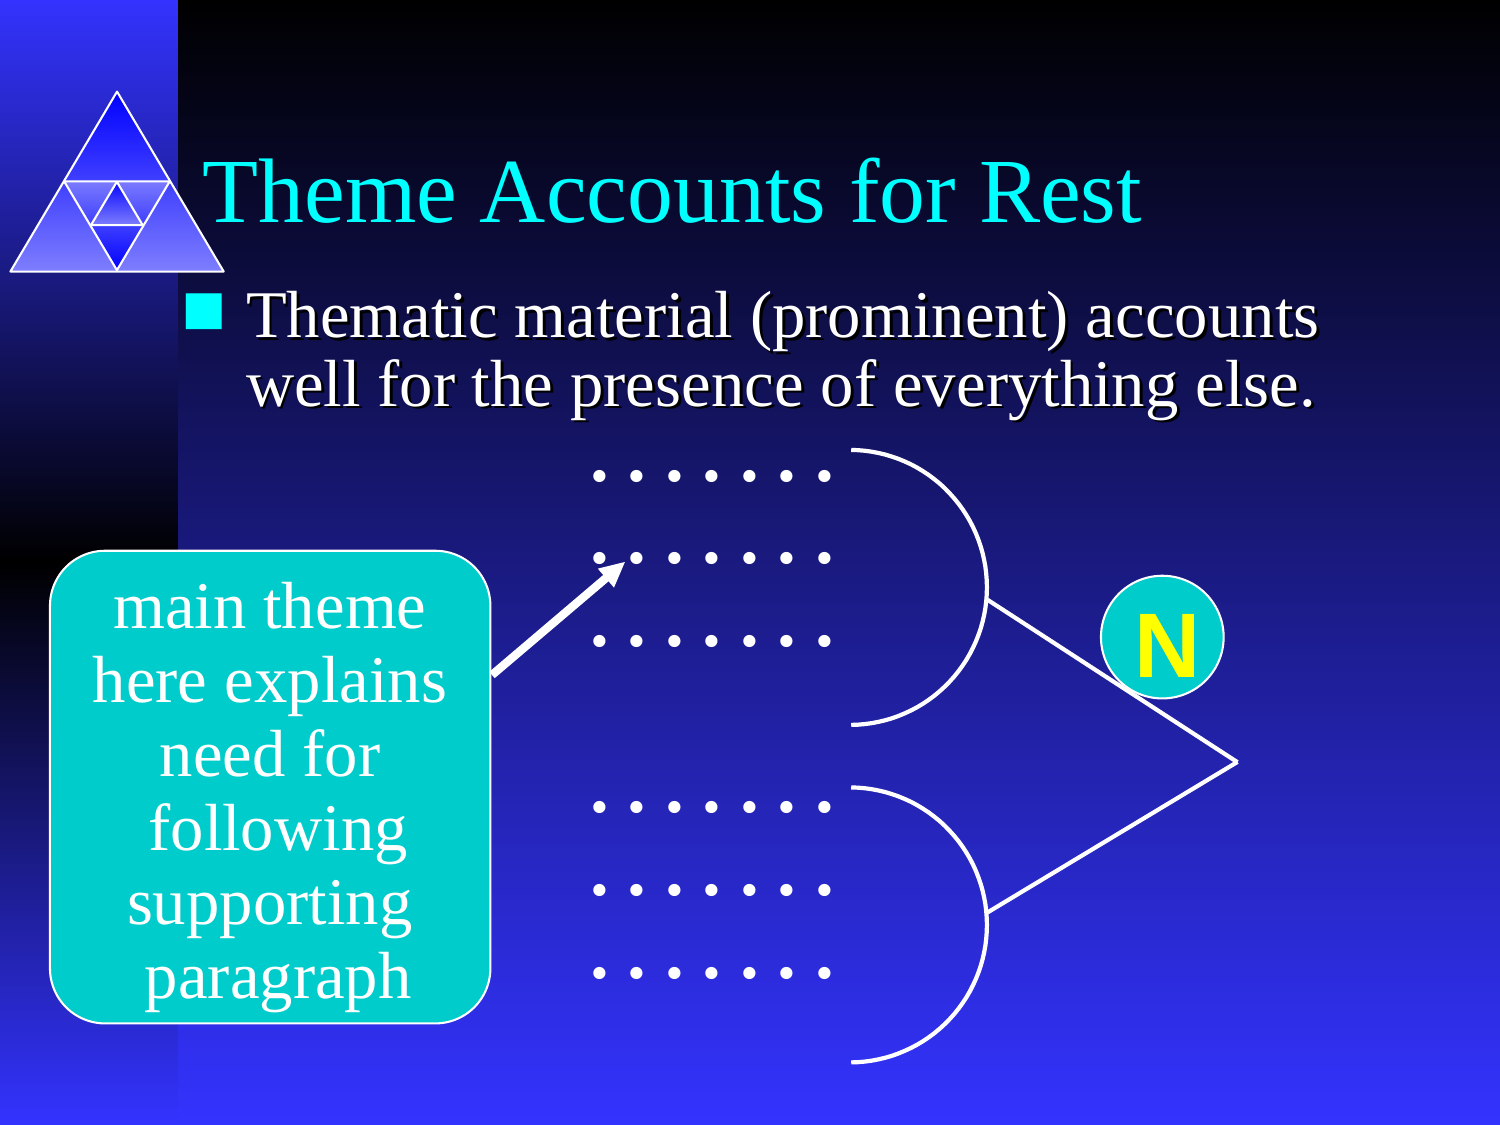

# Theme Accounts for Rest
Thematic material (prominent) accounts well for the presence of everything else.
. . . . . . .
. . . . . . .
. . . . . . .
. . . . . . .
. . . . . . .
. . . . . . .
main theme
here explains
need for
 following
supporting
 paragraph
N